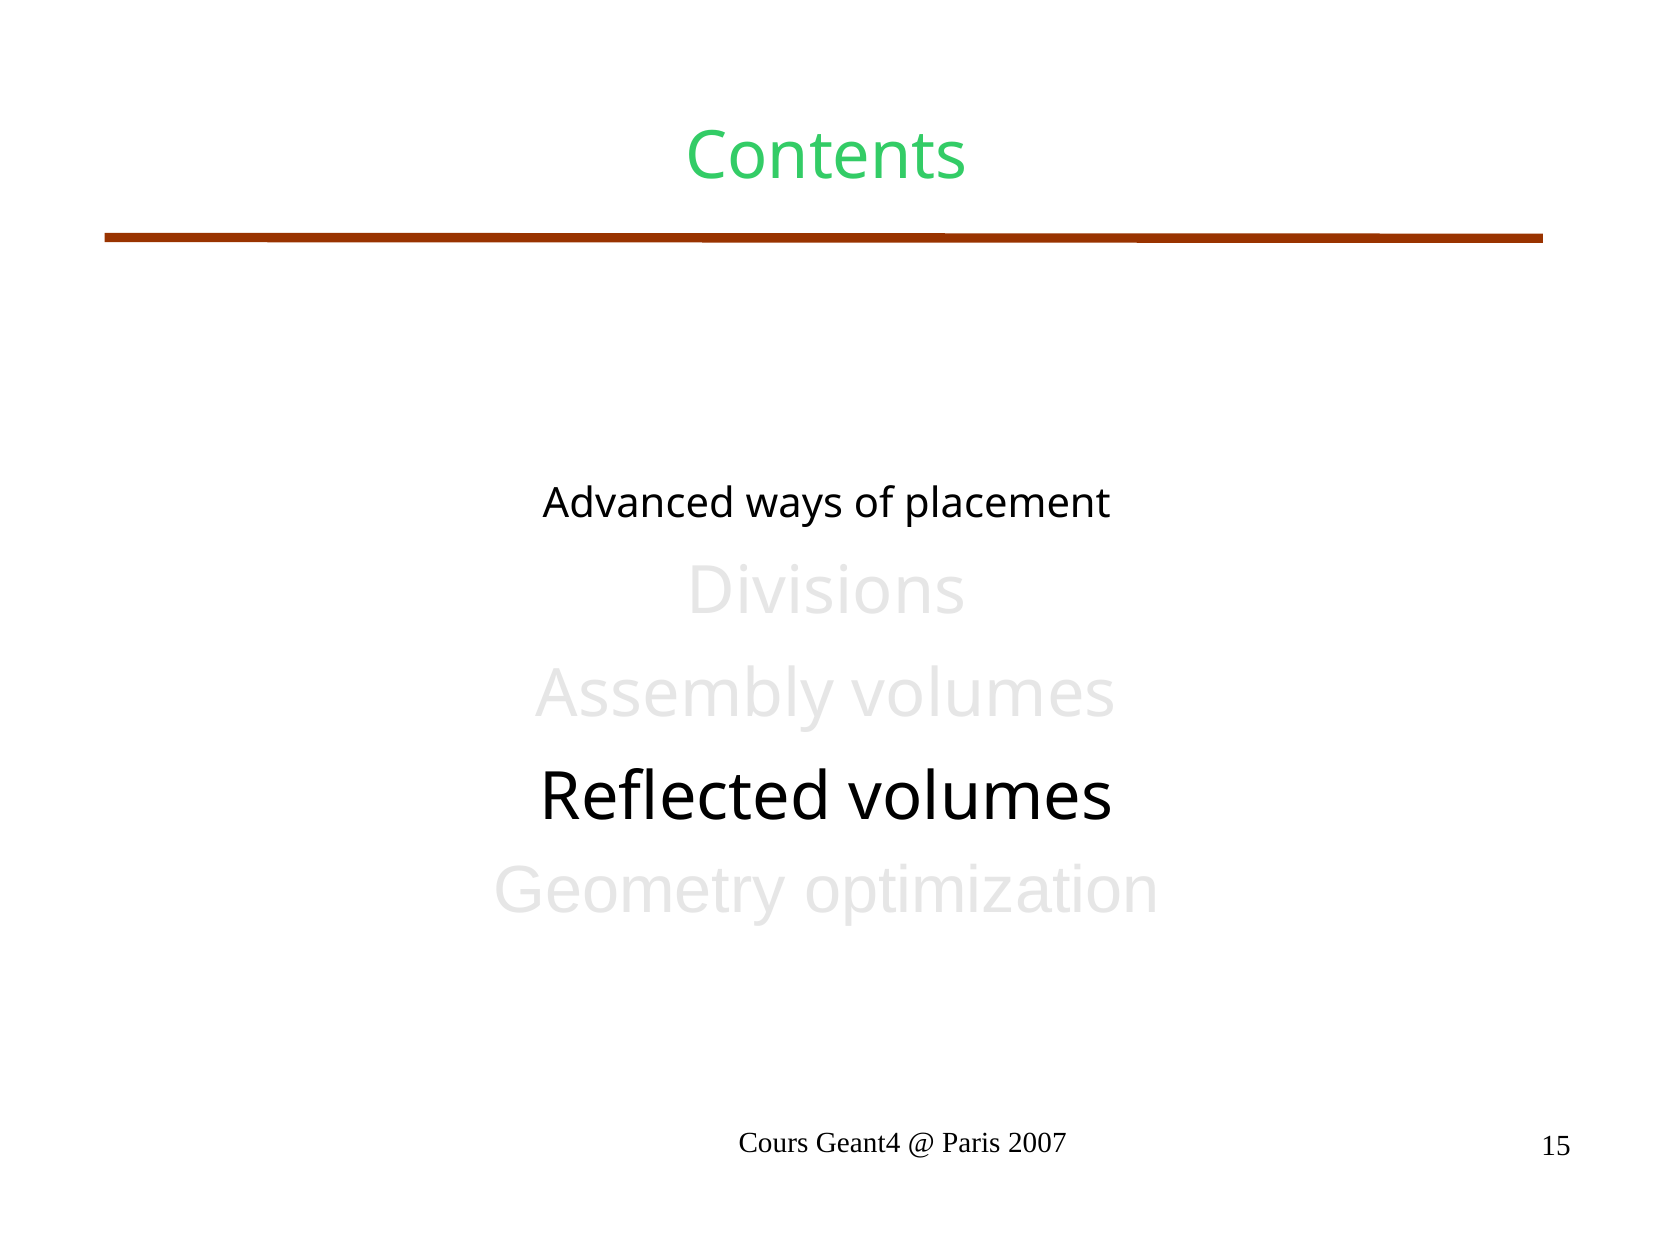

# Contents
Advanced ways of placement
Divisions
Assembly volumes
Reflected volumes
Geometry optimization
Cours Geant4 @ Paris 2007
15